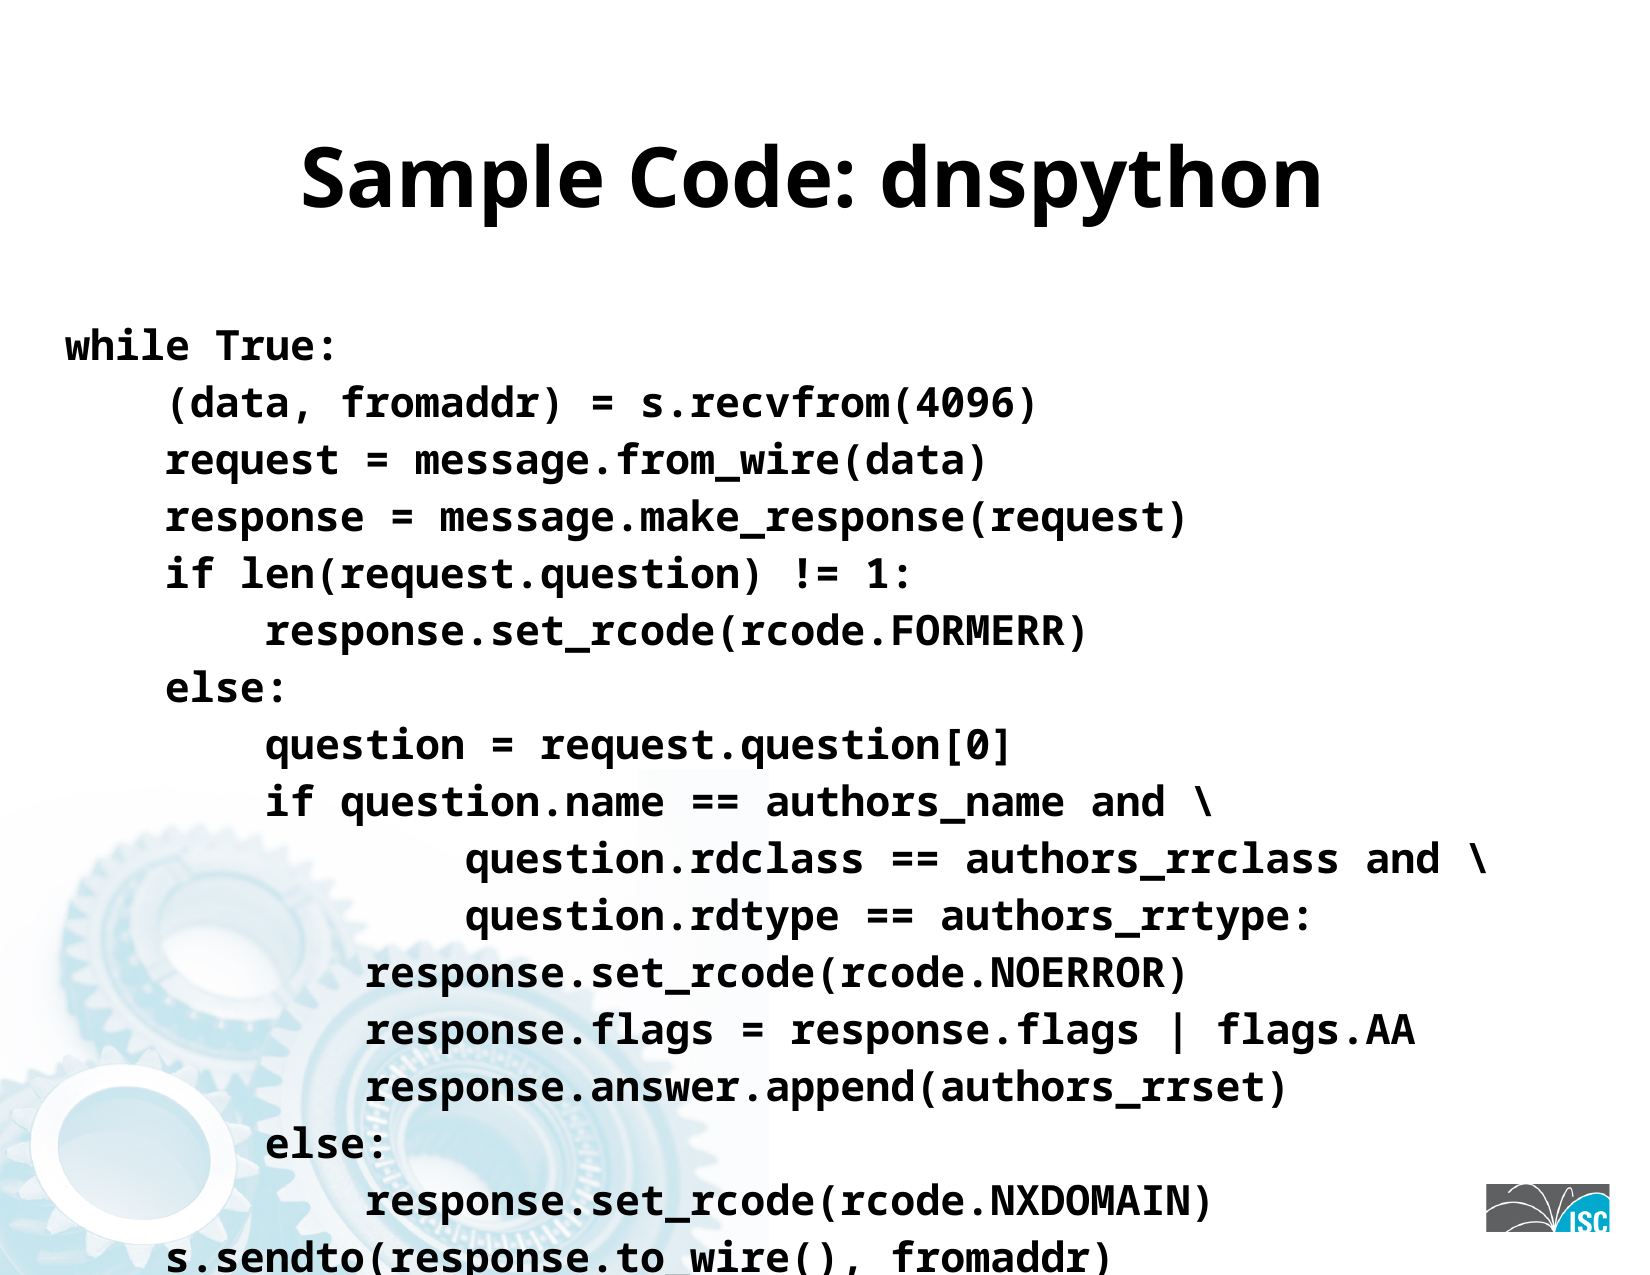

# Sample Code: dnspython
while True:
 (data, fromaddr) = s.recvfrom(4096)
 request = message.from_wire(data)
 response = message.make_response(request)
 if len(request.question) != 1:
 response.set_rcode(rcode.FORMERR)
 else:
 question = request.question[0]
 if question.name == authors_name and \
 question.rdclass == authors_rrclass and \
 question.rdtype == authors_rrtype:
 response.set_rcode(rcode.NOERROR)
 response.flags = response.flags | flags.AA
 response.answer.append(authors_rrset)
 else:
 response.set_rcode(rcode.NXDOMAIN)
 s.sendto(response.to_wire(), fromaddr)